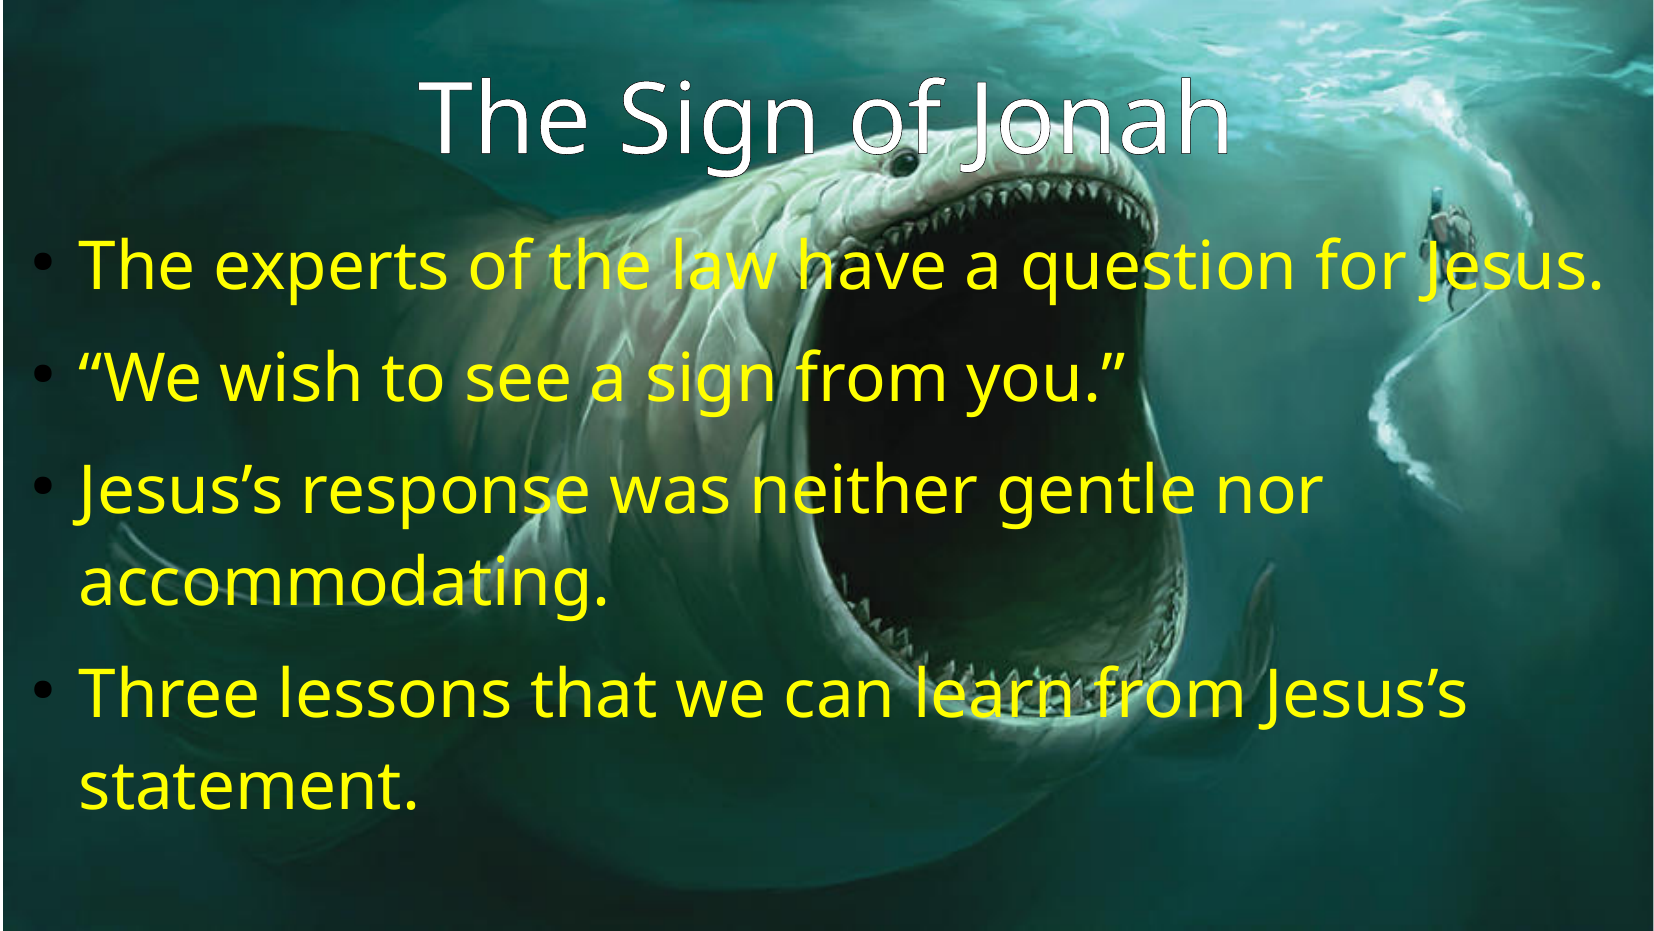

# The Sign of Jonah
The experts of the law have a question for Jesus.
“We wish to see a sign from you.”
Jesus’s response was neither gentle nor accommodating.
Three lessons that we can learn from Jesus’s statement.